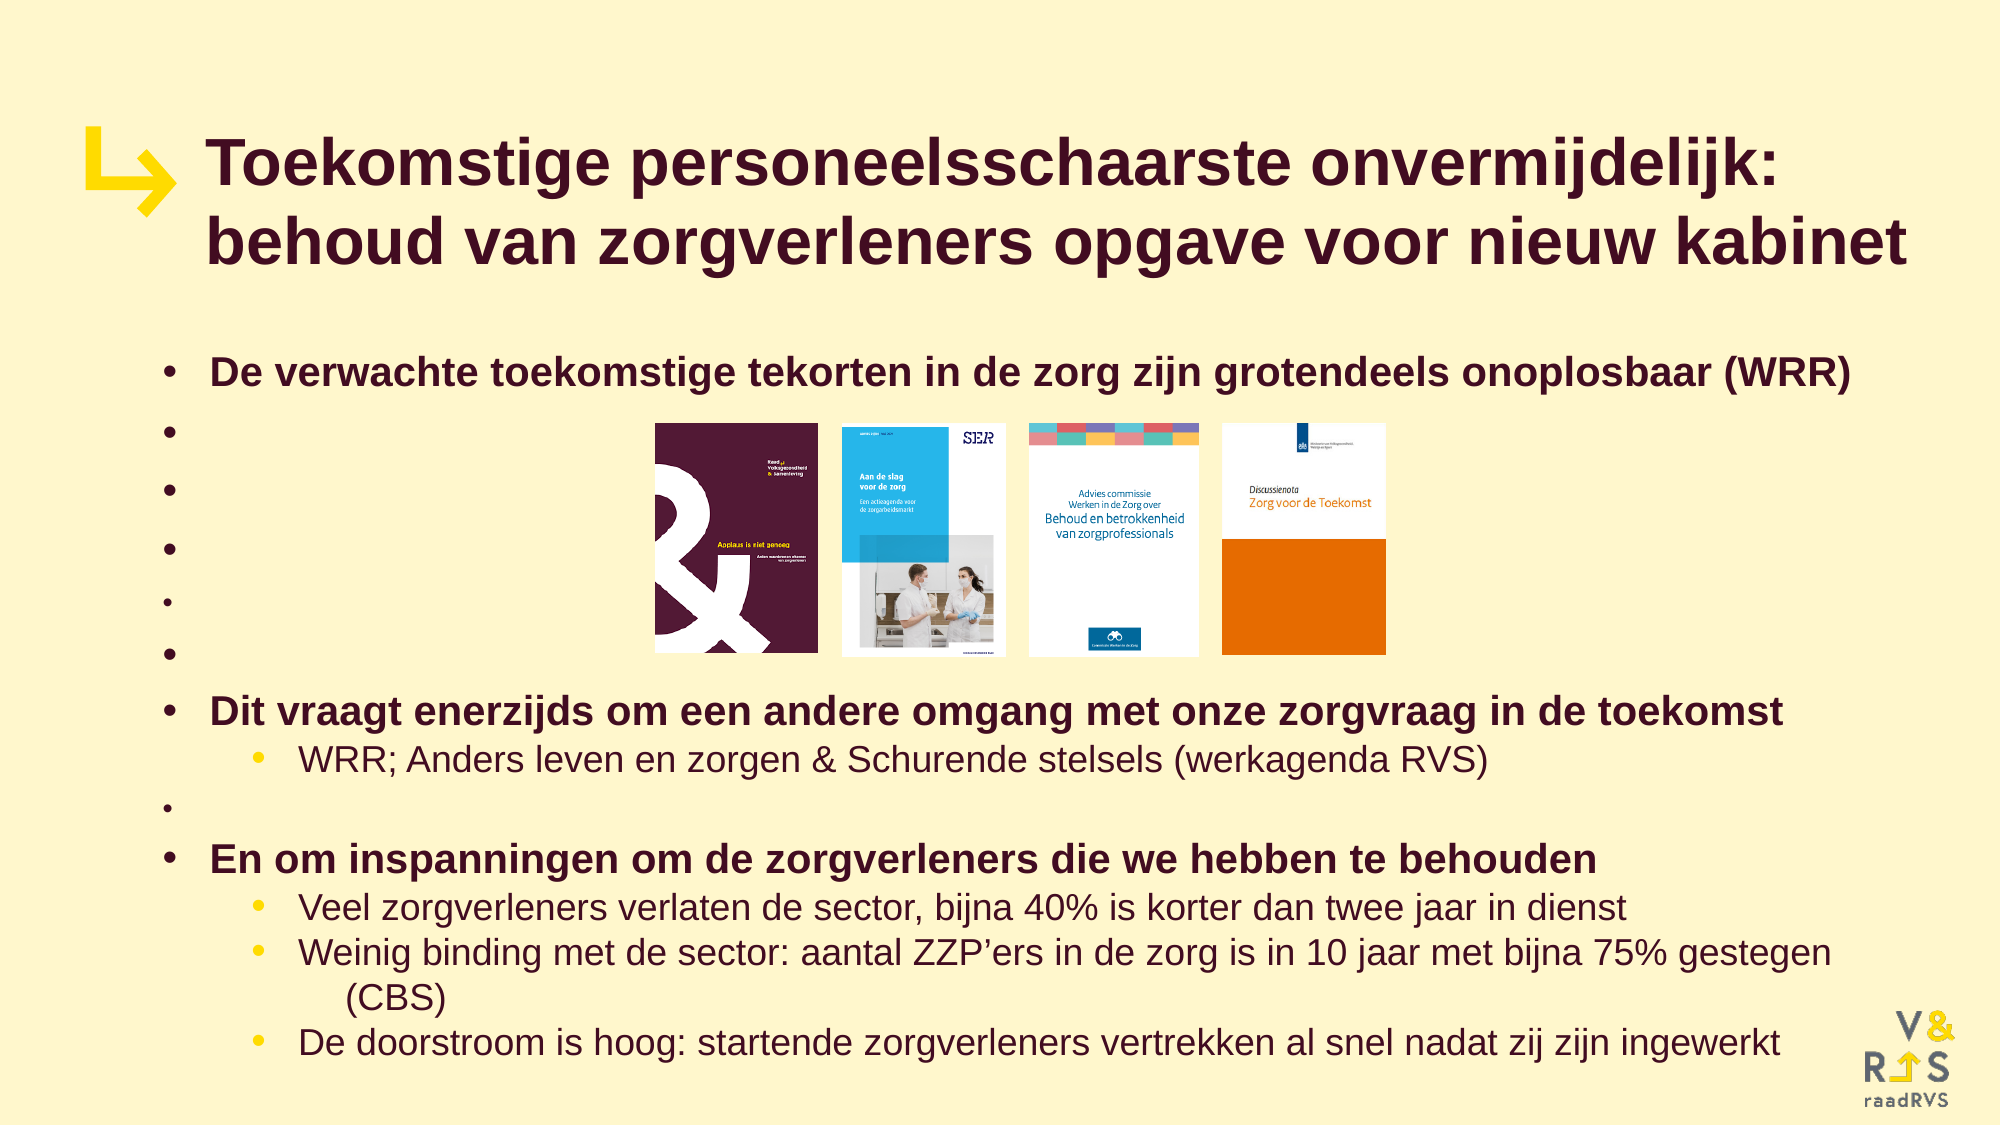

# Toekomstige personeelsschaarste onvermijdelijk: behoud van zorgverleners opgave voor nieuw kabinet
De verwachte toekomstige tekorten in de zorg zijn grotendeels onoplosbaar (WRR)
Dit vraagt enerzijds om een andere omgang met onze zorgvraag in de toekomst
WRR; Anders leven en zorgen & Schurende stelsels (werkagenda RVS)
En om inspanningen om de zorgverleners die we hebben te behouden
Veel zorgverleners verlaten de sector, bijna 40% is korter dan twee jaar in dienst
Weinig binding met de sector: aantal ZZP’ers in de zorg is in 10 jaar met bijna 75% gestegen (CBS)
De doorstroom is hoog: startende zorgverleners vertrekken al snel nadat zij zijn ingewerkt